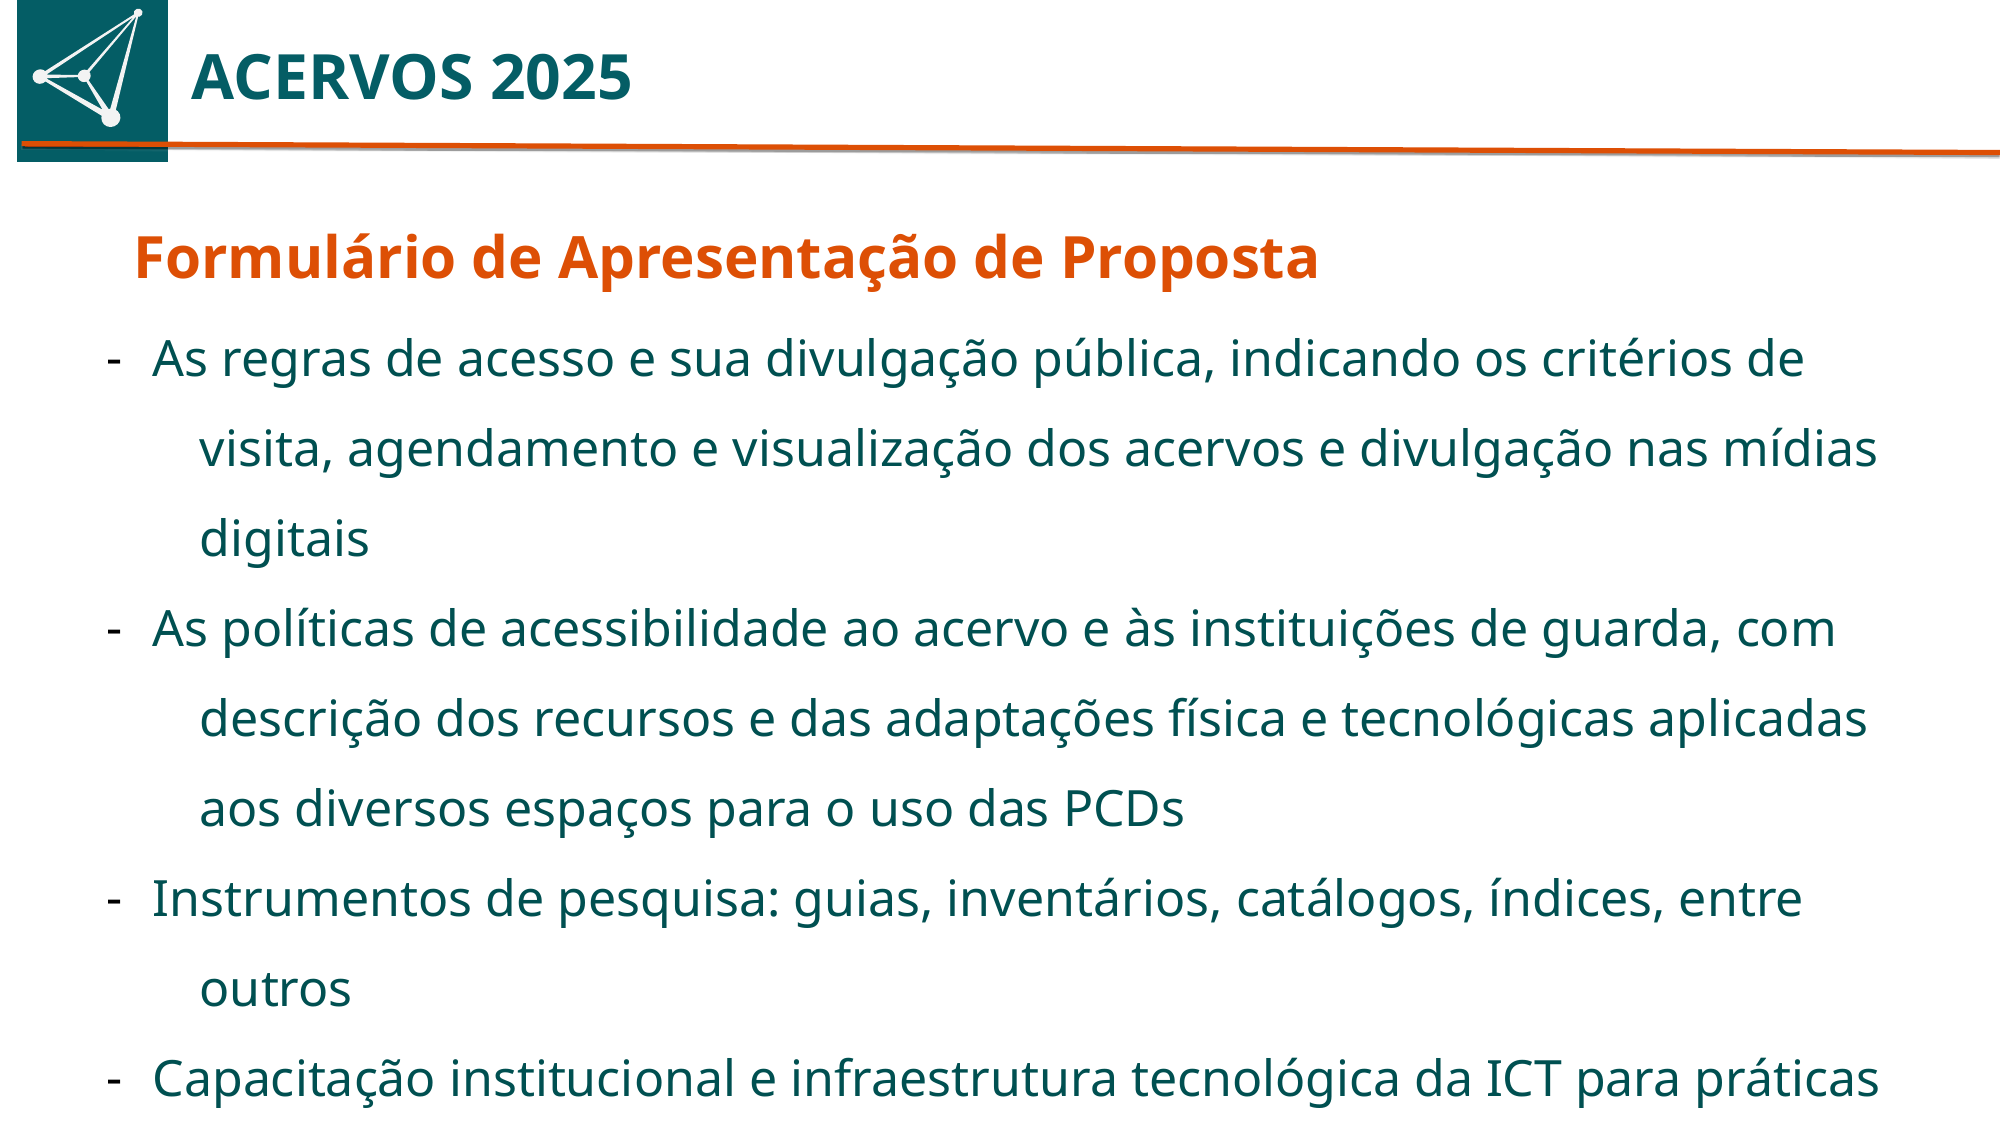

ACERVOS 2025
 Formulário de Apresentação de Proposta
As regras de acesso e sua divulgação pública, indicando os critérios de visita, agendamento e visualização dos acervos e divulgação nas mídias digitais
As políticas de acessibilidade ao acervo e às instituições de guarda, com descrição dos recursos e das adaptações física e tecnológicas aplicadas aos diversos espaços para o uso das PCDs
Instrumentos de pesquisa: guias, inventários, catálogos, índices, entre outros
Capacitação institucional e infraestrutura tecnológica da ICT para práticas gerais para armazenamento, segurança e preservação dos representantes digitais e para a formação de um repositório digital confiável.